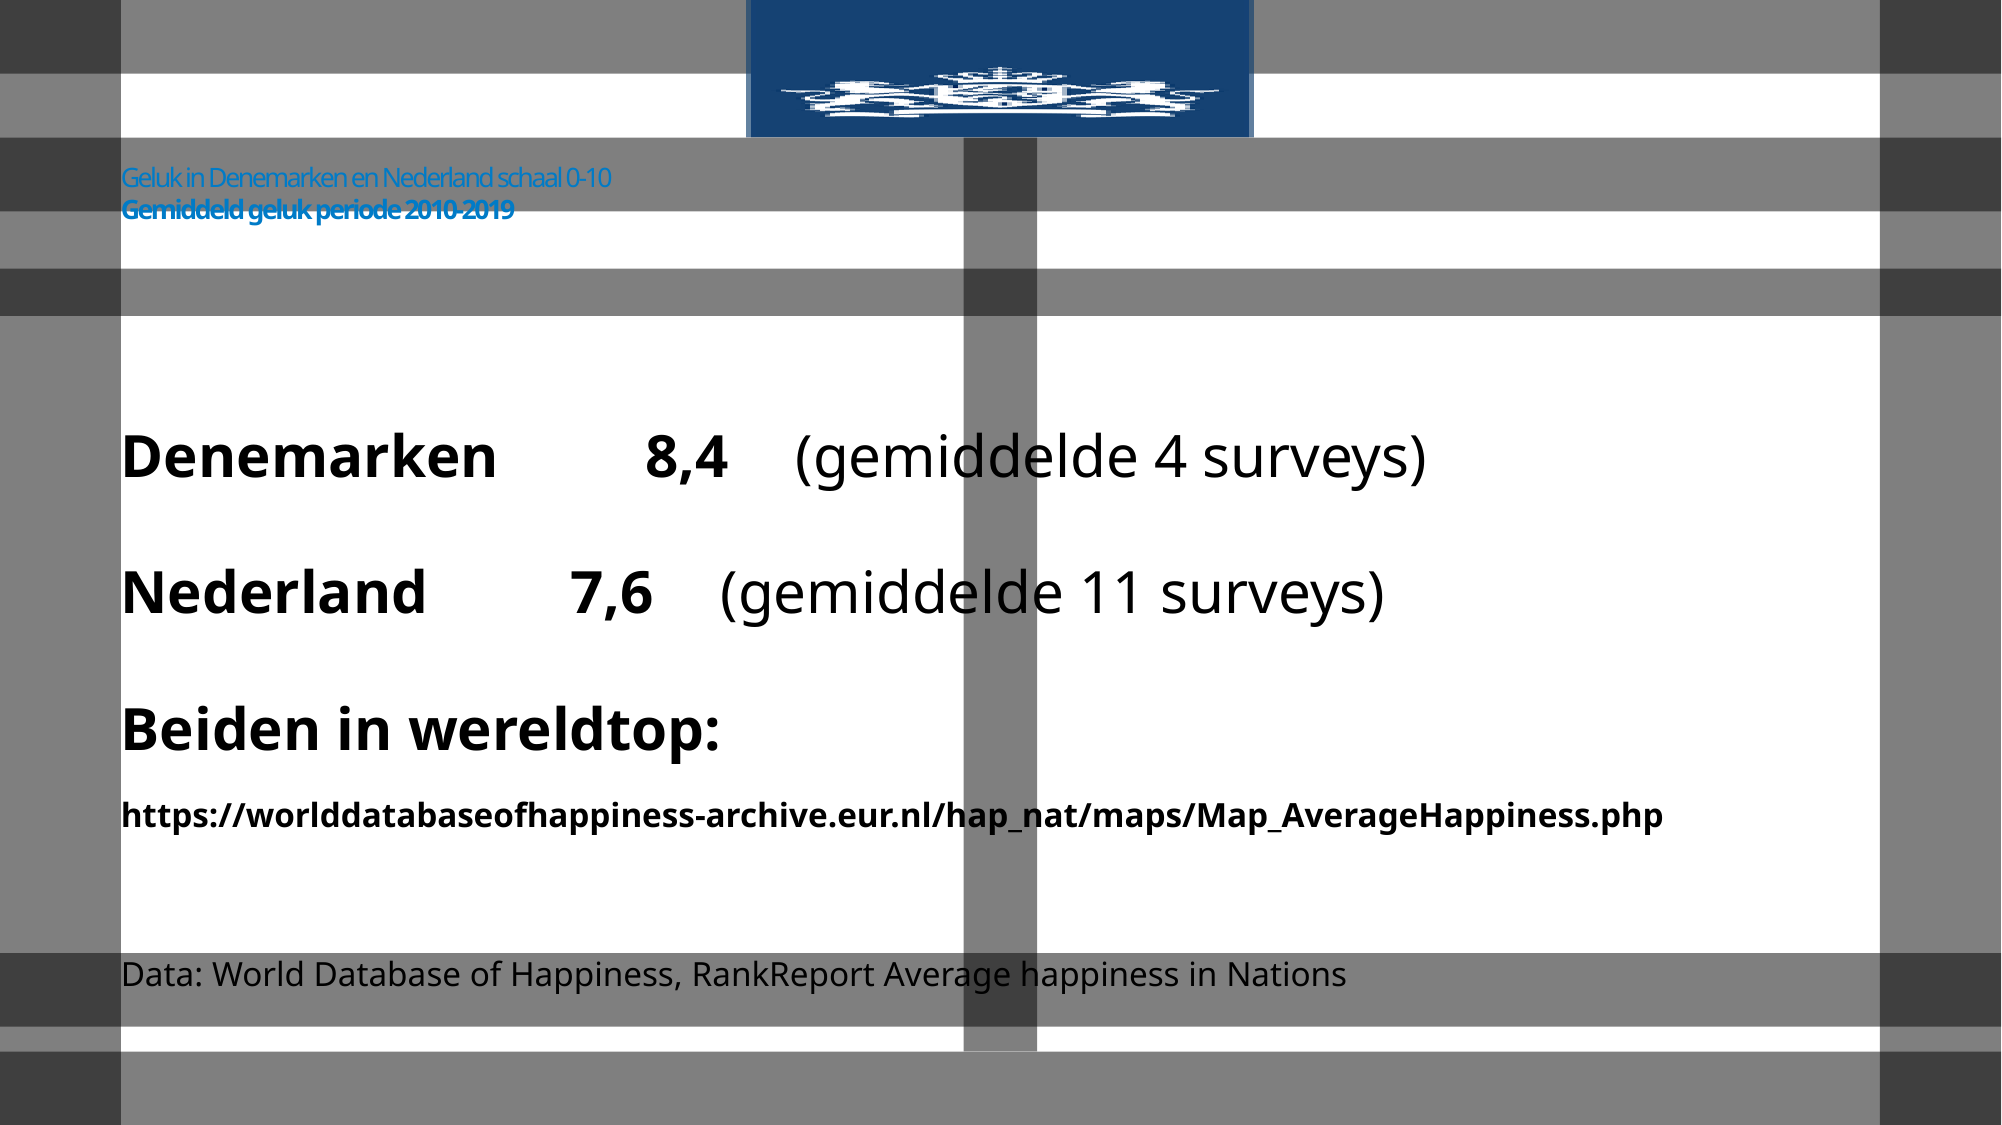

# Geluk in Denemarken en Nederland schaal 0-10 Gemiddeld geluk periode 2010-2019
Denemarken		8,4 	(gemiddelde 4 surveys)
Nederland		7,6	(gemiddelde 11 surveys)
Beiden in wereldtop:
https://worlddatabaseofhappiness-archive.eur.nl/hap_nat/maps/Map_AverageHappiness.php
Data: World Database of Happiness, RankReport Average happiness in Nations